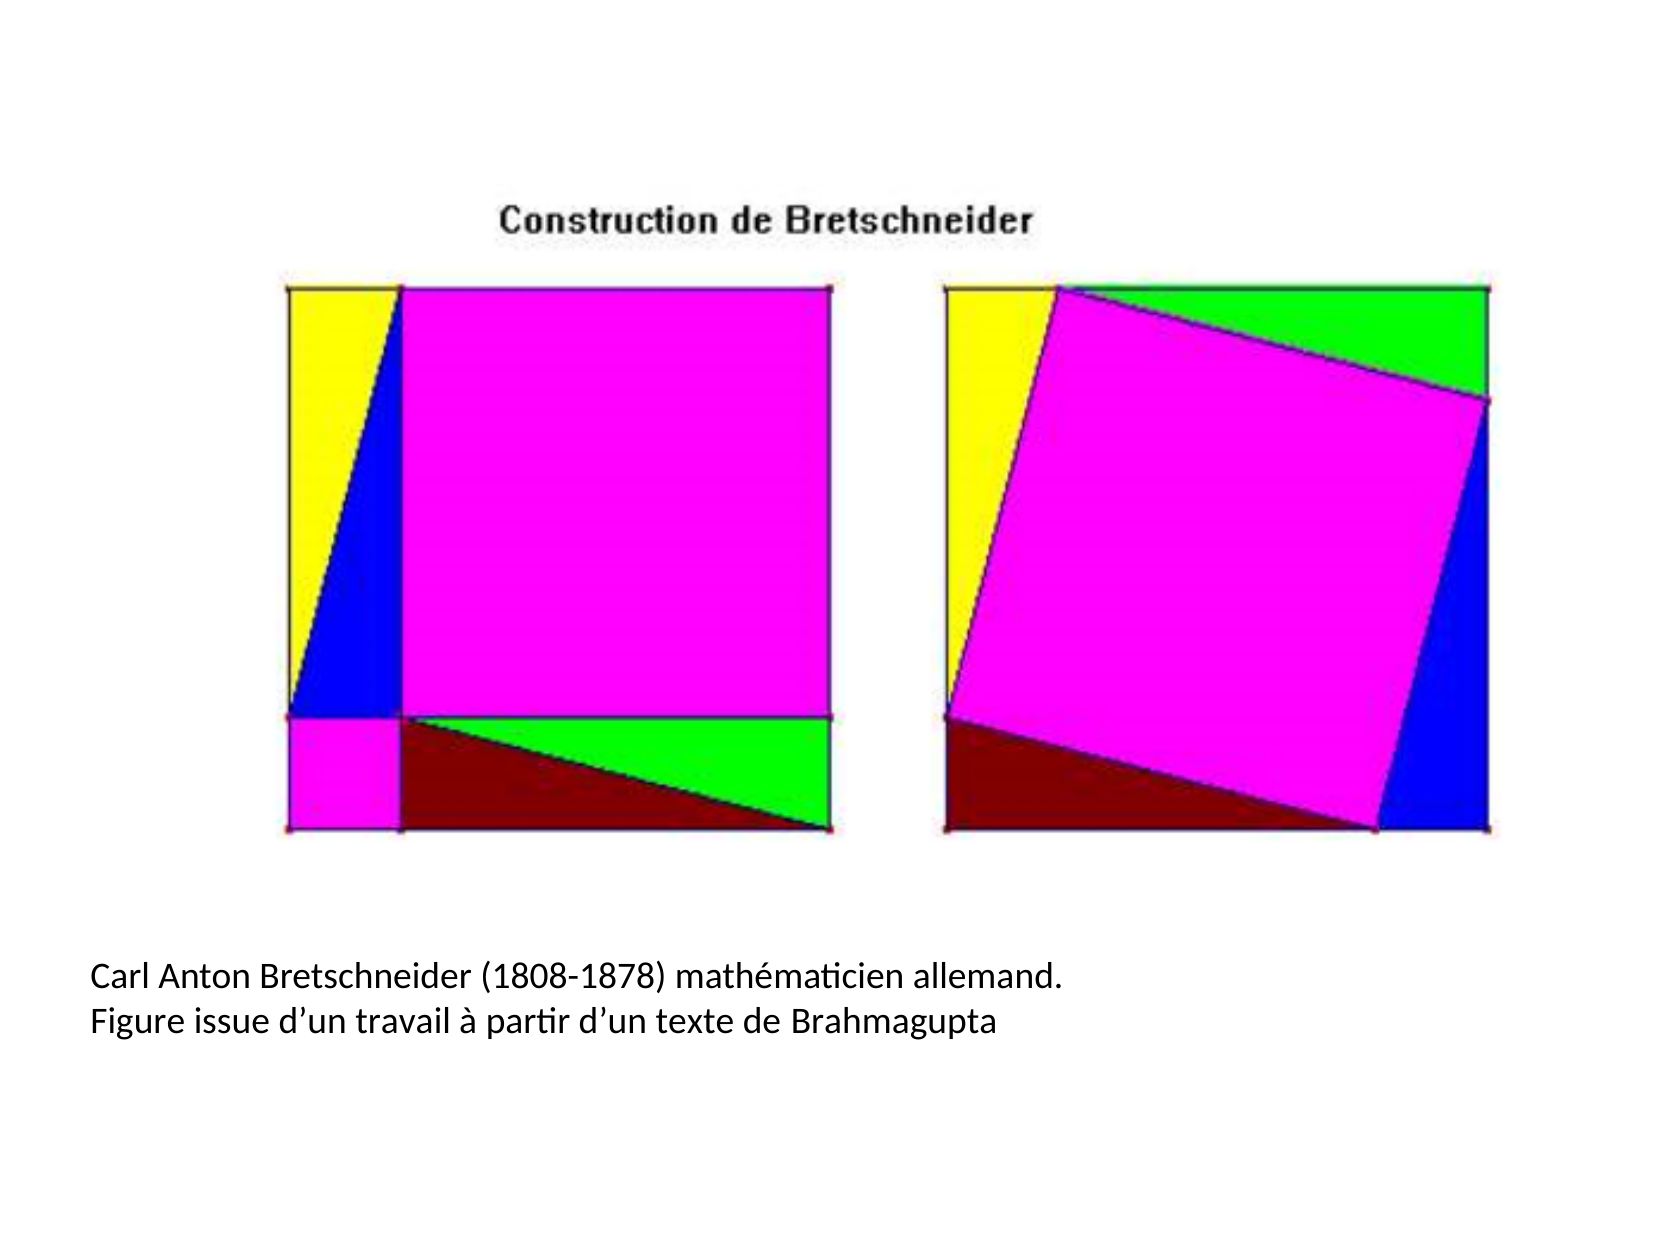

Carl Anton Bretschneider (1808-1878) mathématicien allemand.
Figure issue d’un travail à partir d’un texte de Brahmagupta